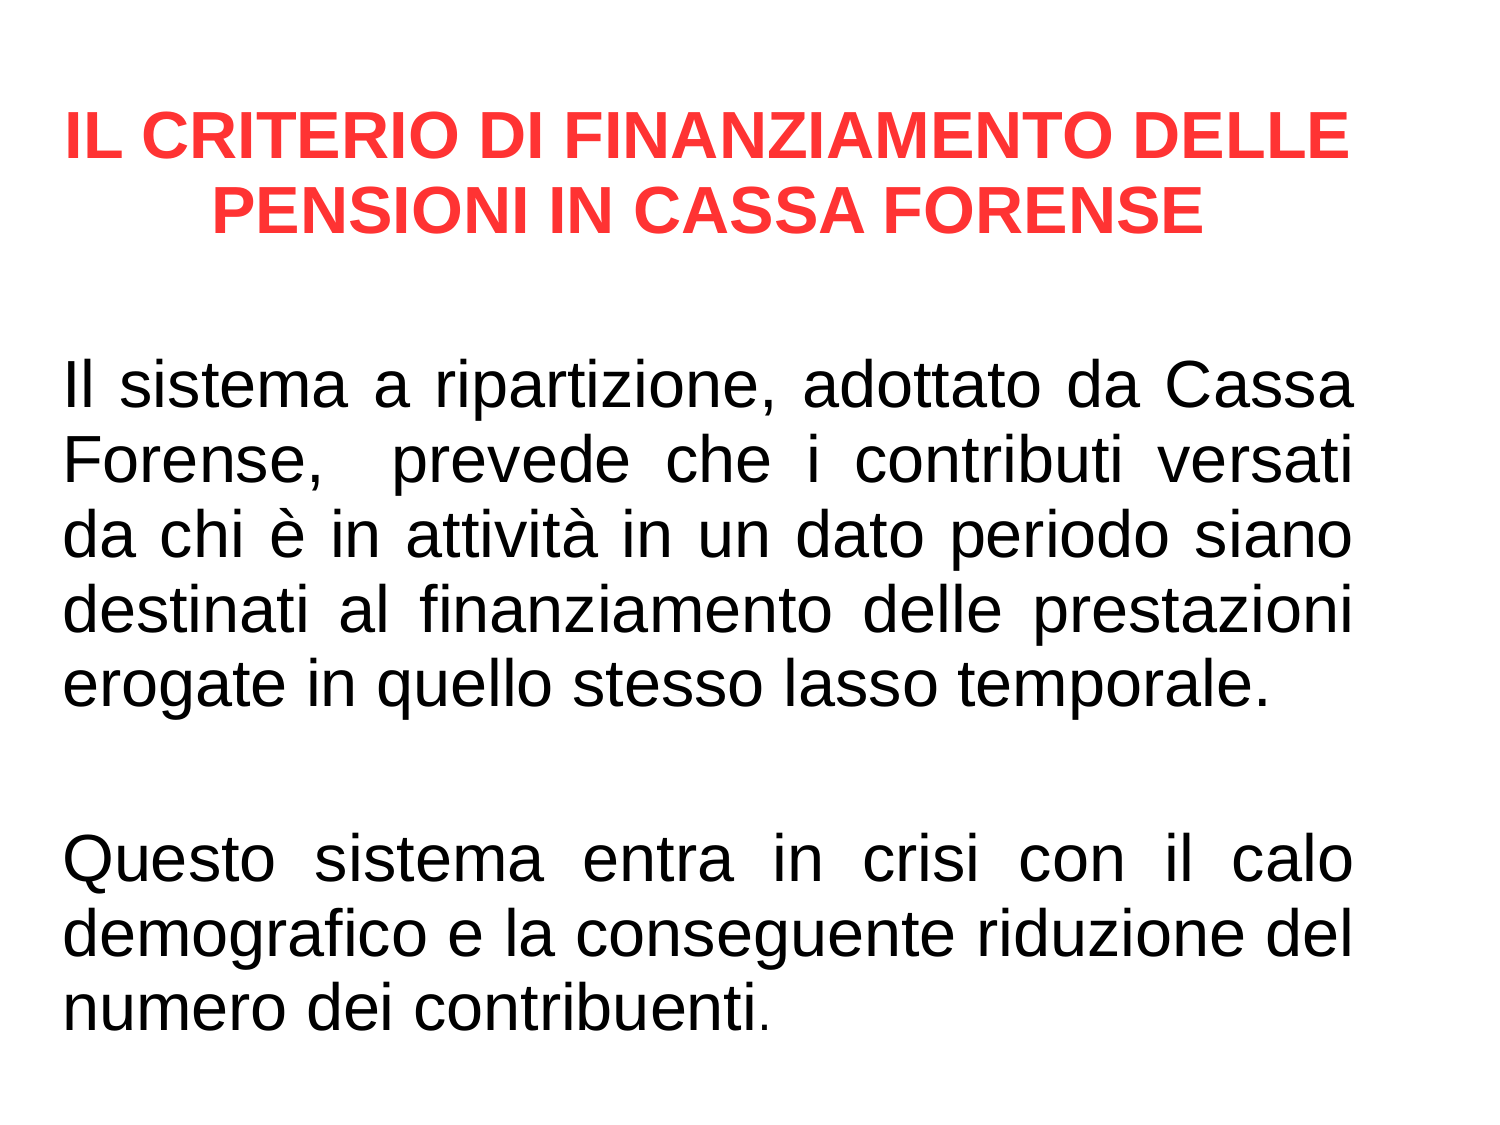

IL CRITERIO DI FINANZIAMENTO DELLE PENSIONI IN CASSA FORENSE
Il sistema a ripartizione, adottato da Cassa Forense, prevede che i contributi versati da chi è in attività in un dato periodo siano destinati al finanziamento delle prestazioni erogate in quello stesso lasso temporale.
Questo sistema entra in crisi con il calo demografico e la conseguente riduzione del numero dei contribuenti.